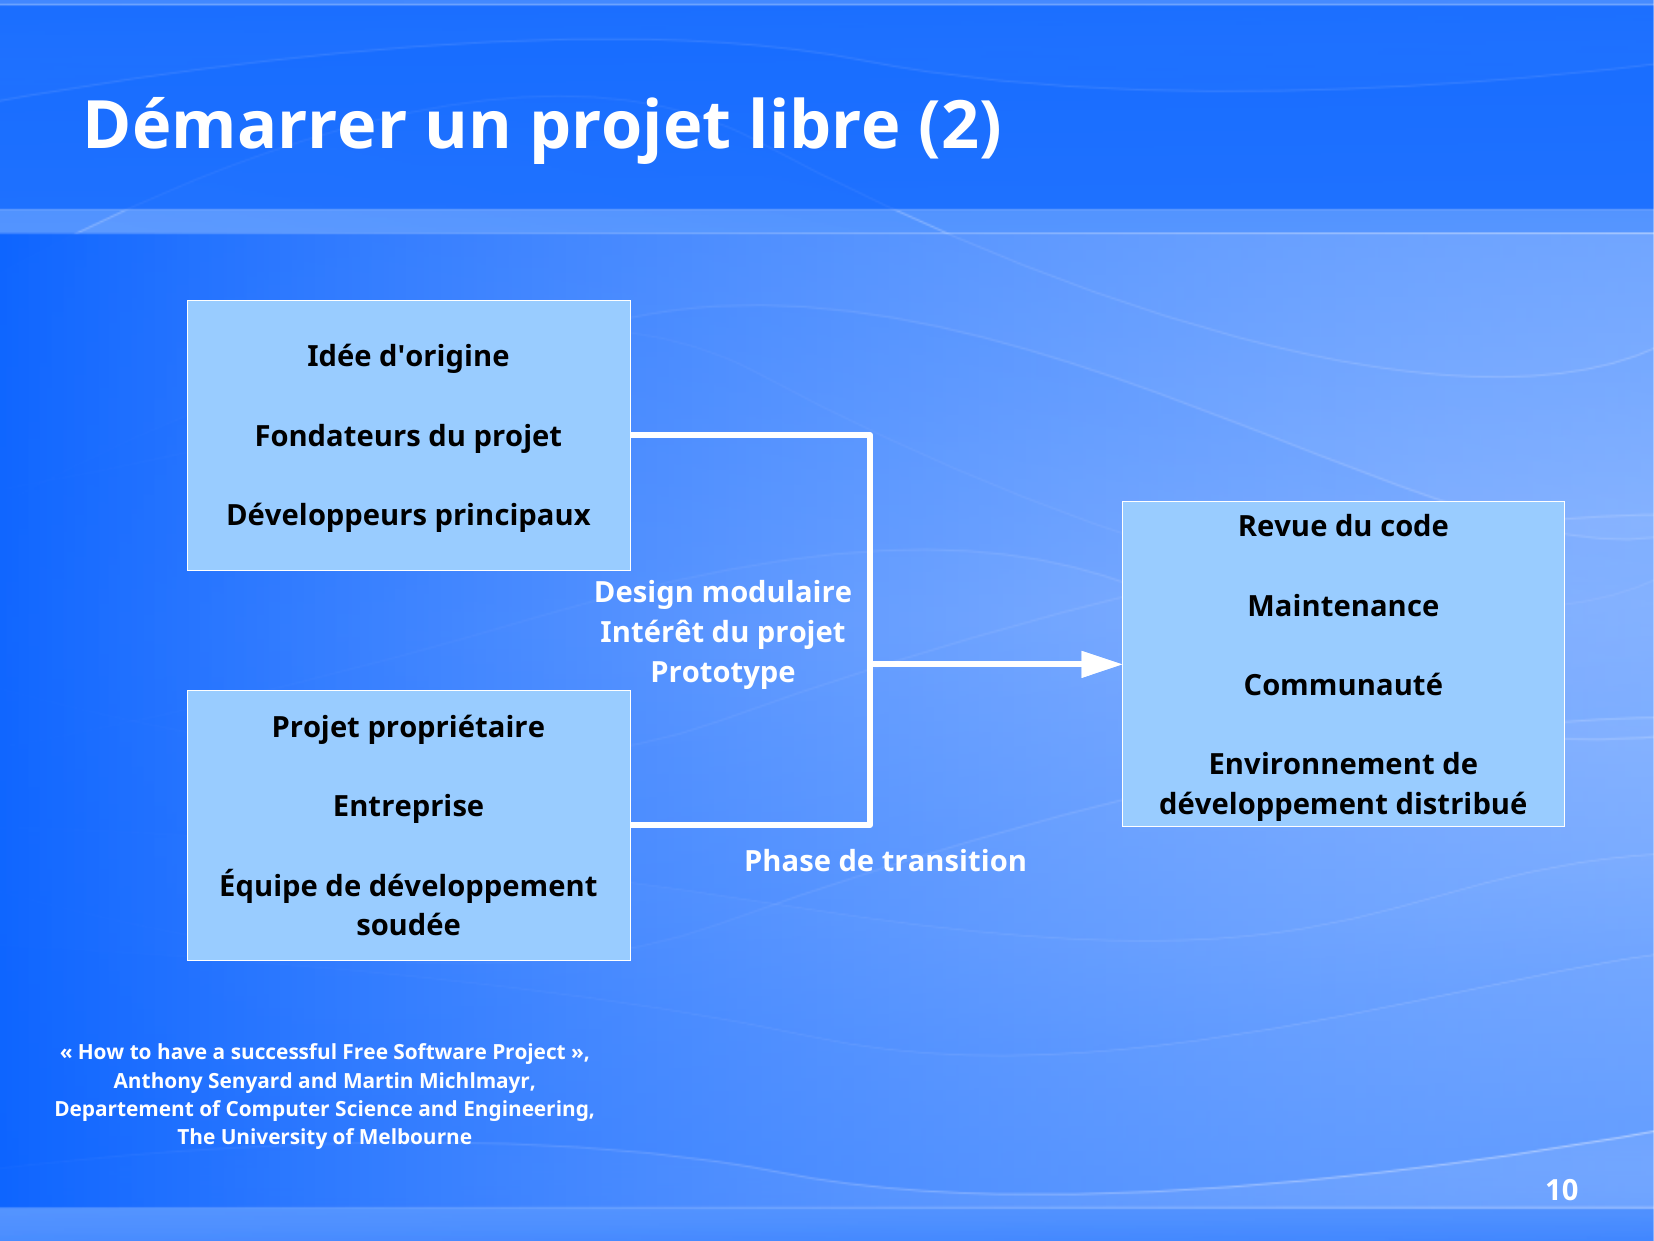

# Démarrer un projet libre (2)
Idée d'origine
Fondateurs du projet
Développeurs principaux
Revue du code
Maintenance
Communauté
Environnement de
développement distribué
Design modulaire
Intérêt du projet
Prototype
Projet propriétaire
Entreprise
Équipe de développement
soudée
Phase de transition
« How to have a successful Free Software Project », Anthony Senyard and Martin Michlmayr, Departement of Computer Science and Engineering, The University of Melbourne
10